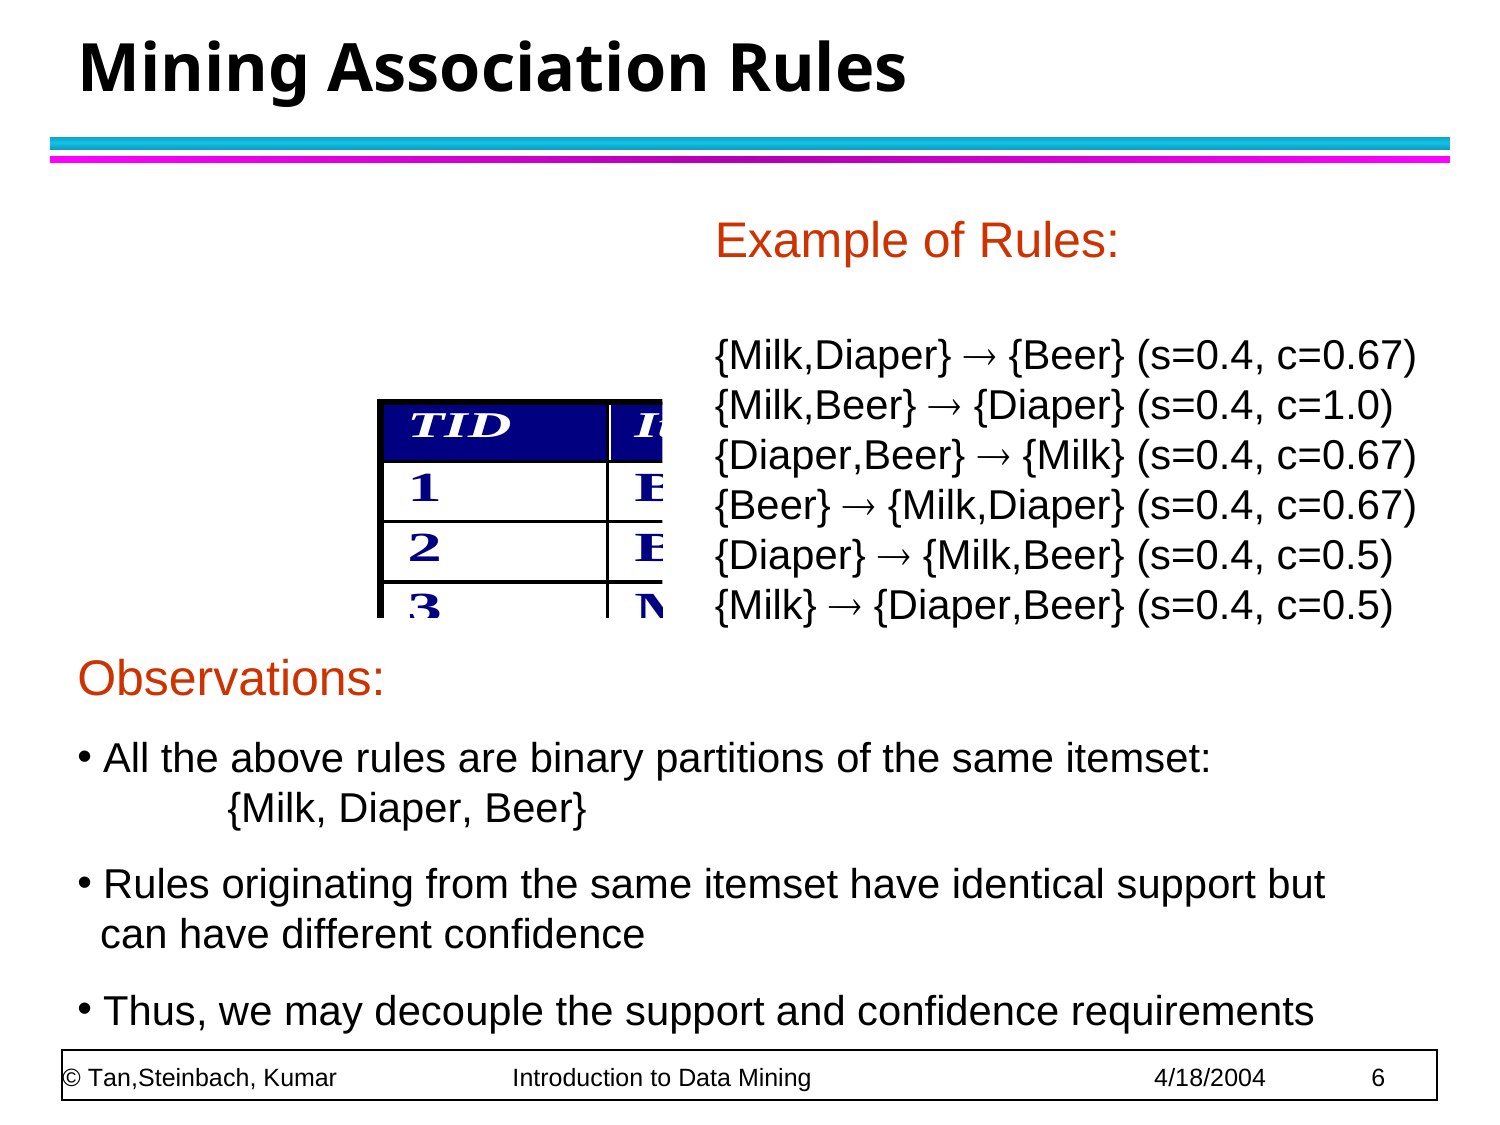

# Mining Association Rules
Example of Rules:
{Milk,Diaper}  {Beer} (s=0.4, c=0.67)
{Milk,Beer}  {Diaper} (s=0.4, c=1.0)
{Diaper,Beer}  {Milk} (s=0.4, c=0.67)
{Beer}  {Milk,Diaper} (s=0.4, c=0.67)
{Diaper}  {Milk,Beer} (s=0.4, c=0.5)
{Milk}  {Diaper,Beer} (s=0.4, c=0.5)
Observations:
 All the above rules are binary partitions of the same itemset:
	{Milk, Diaper, Beer}
 Rules originating from the same itemset have identical support but
 can have different confidence
 Thus, we may decouple the support and confidence requirements